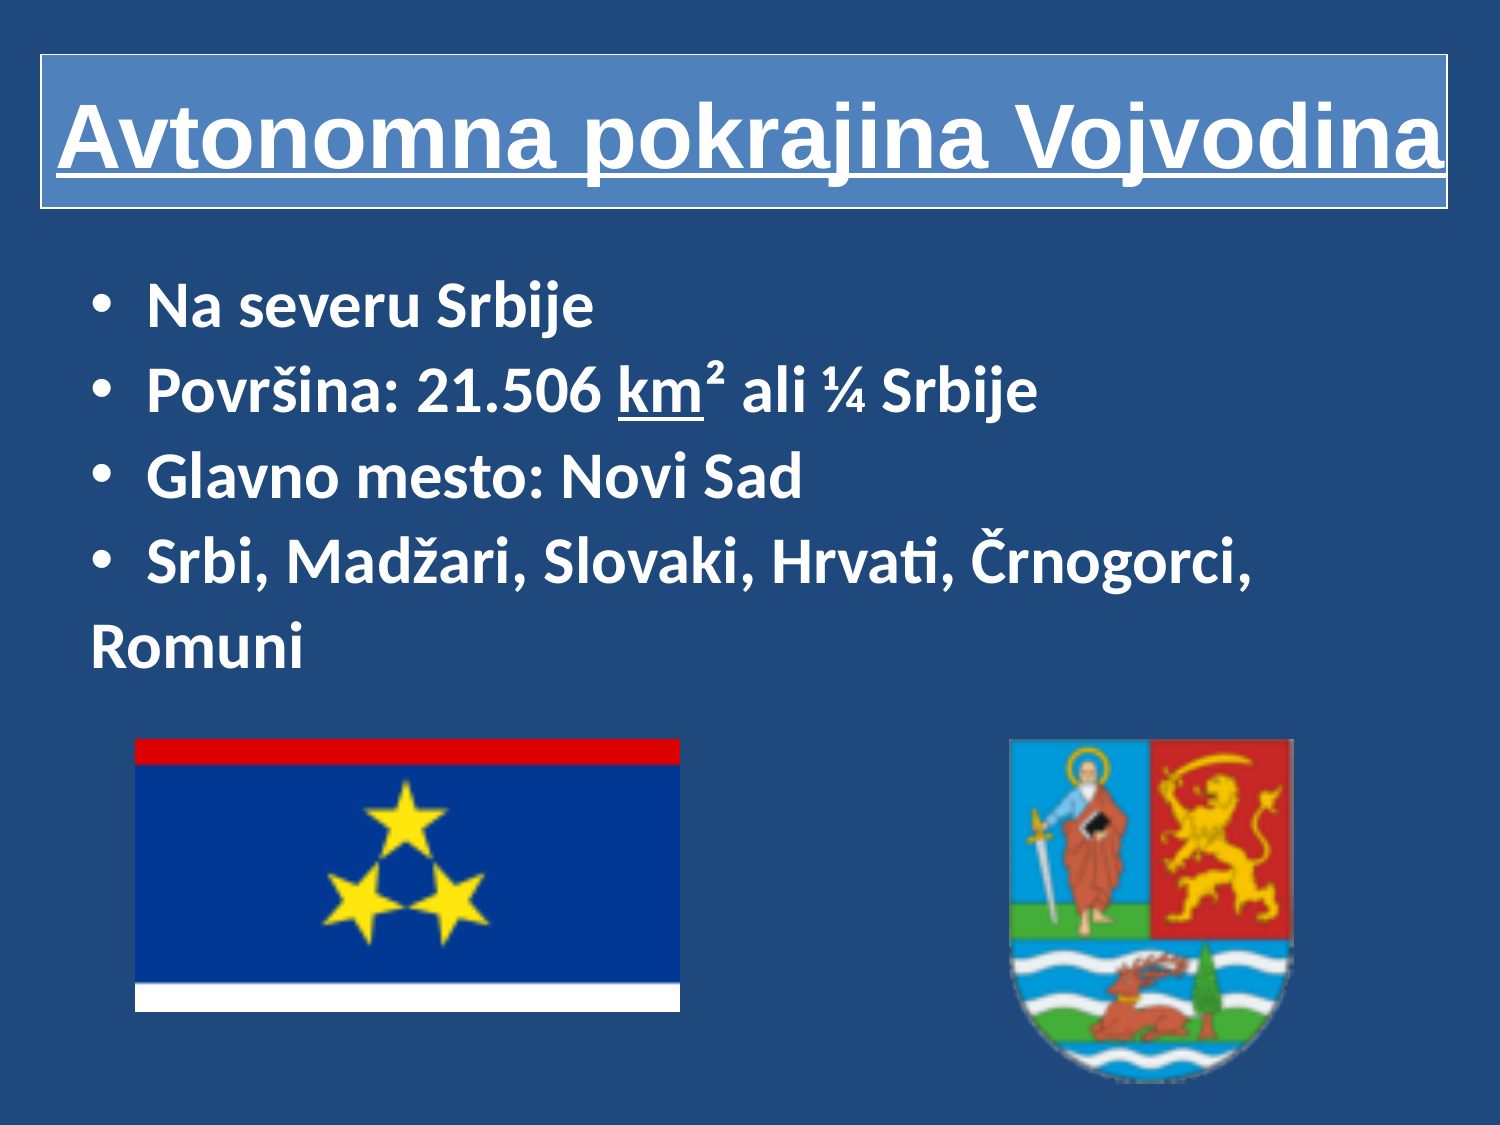

# Avtonomna pokrajina Vojvodina
Avtonomna pokrajina Vojvodina
Na severu Srbije
Površina: 21.506 km² ali ¼ Srbije
Glavno mesto: Novi Sad
Srbi, Madžari, Slovaki, Hrvati, Črnogorci,
Romuni